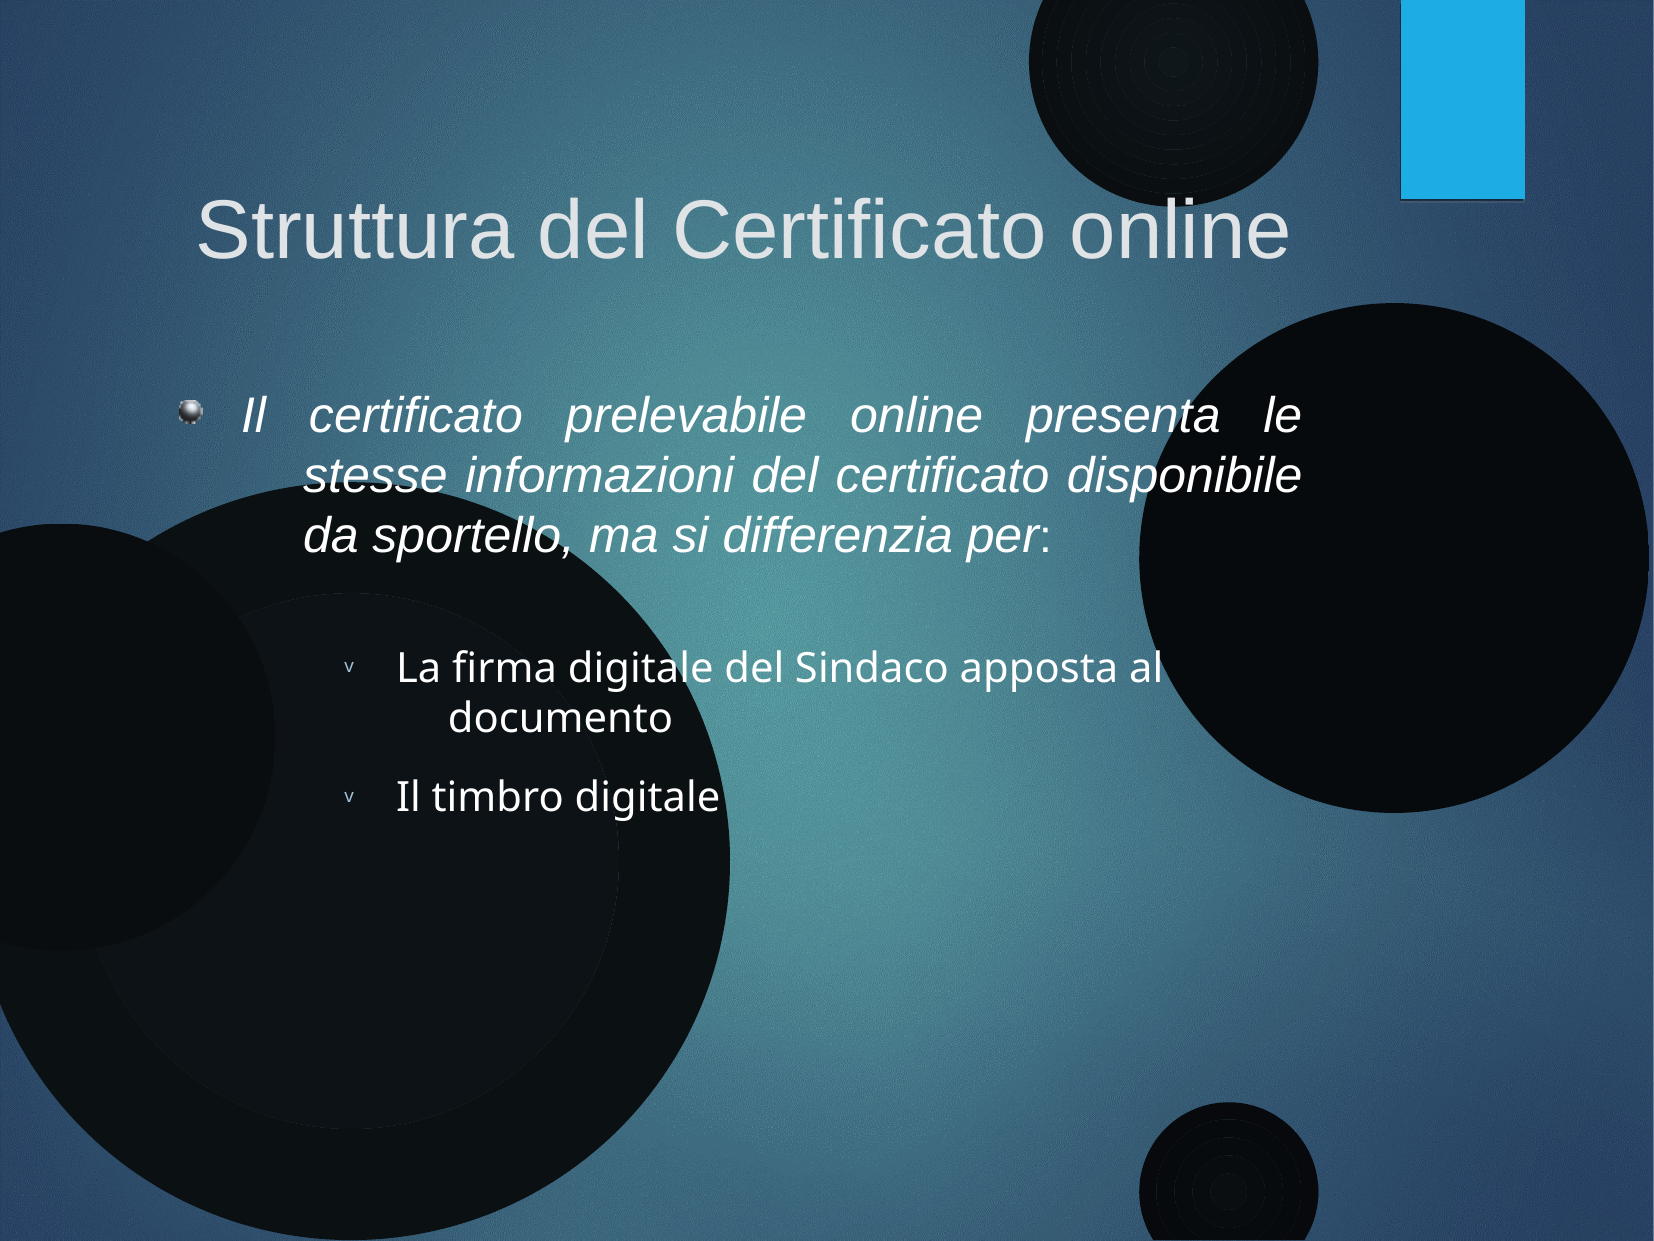

# Struttura del Certificato online
Il certificato prelevabile online presenta le stesse informazioni del certificato disponibile da sportello, ma si differenzia per:
La firma digitale del Sindaco apposta al documento
Il timbro digitale